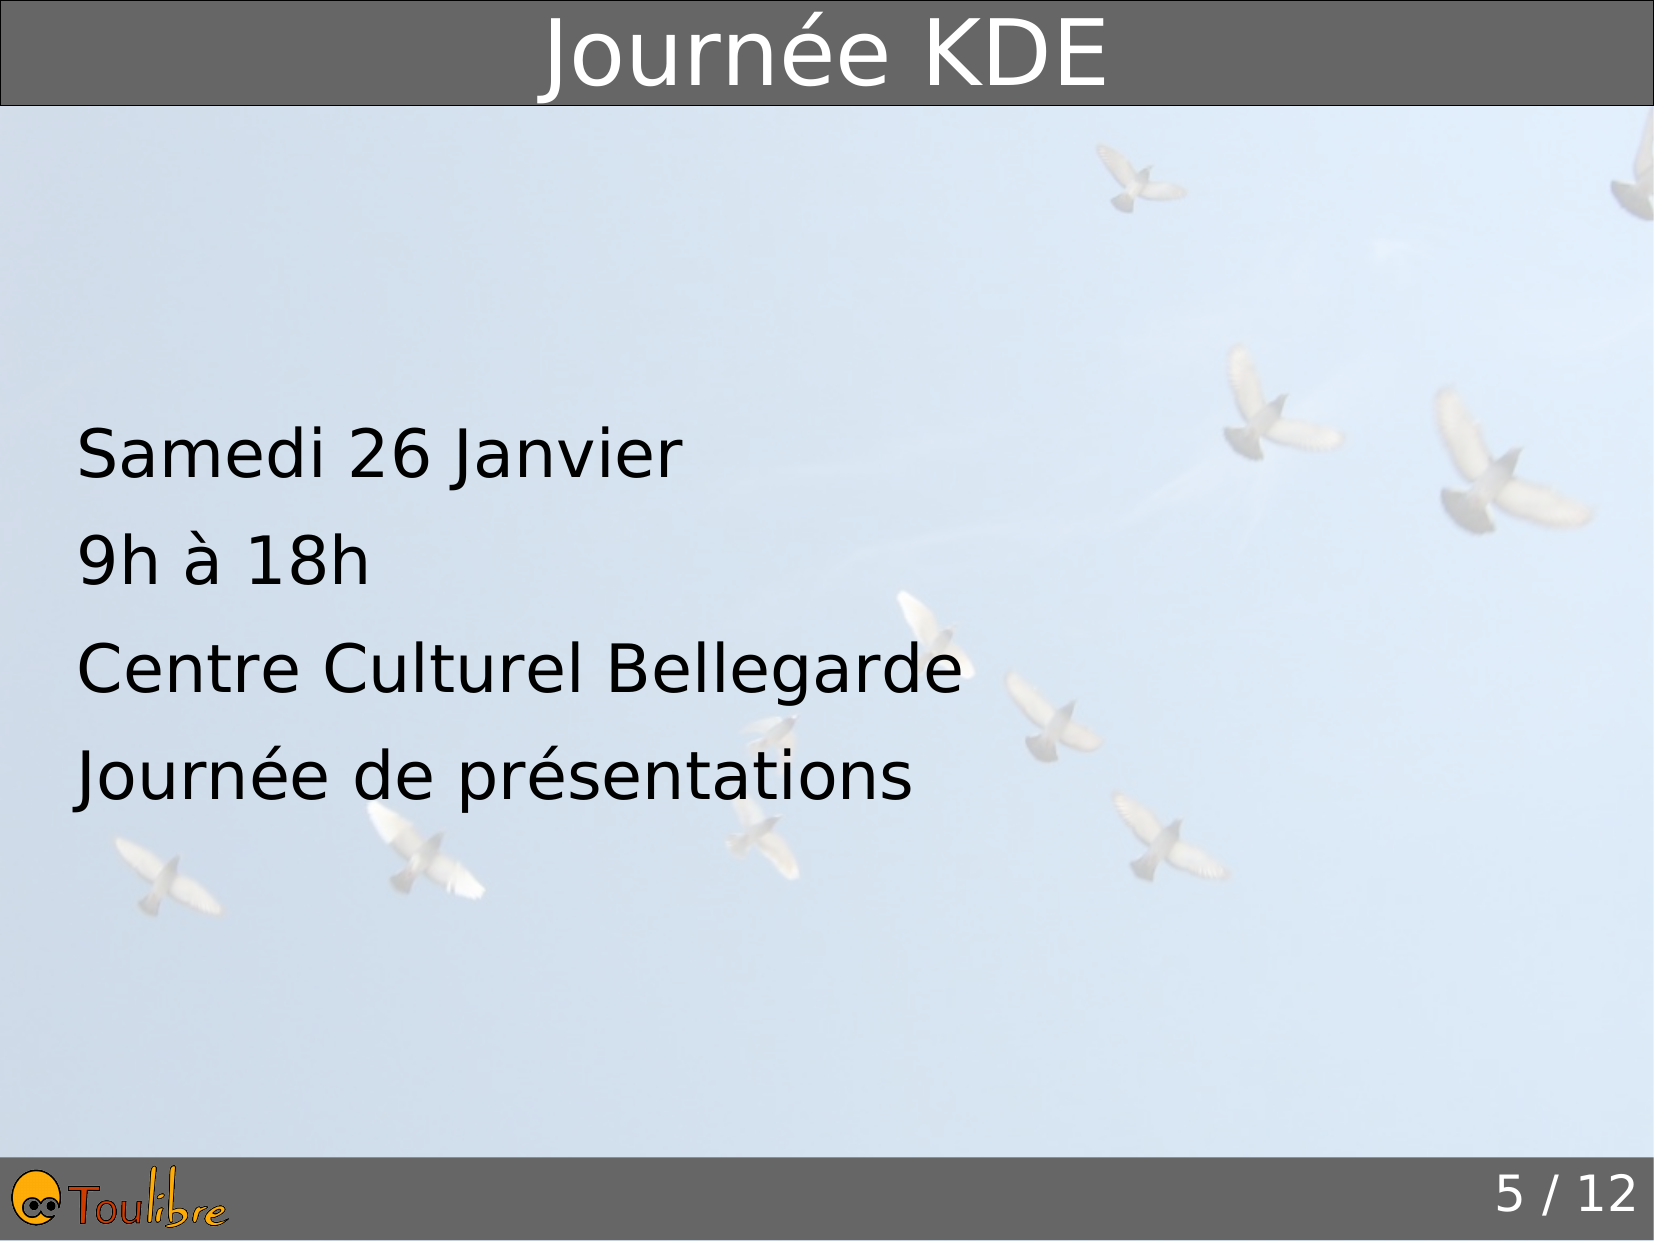

# Journée KDE
Samedi 26 Janvier
9h à 18h
Centre Culturel Bellegarde
Journée de présentations